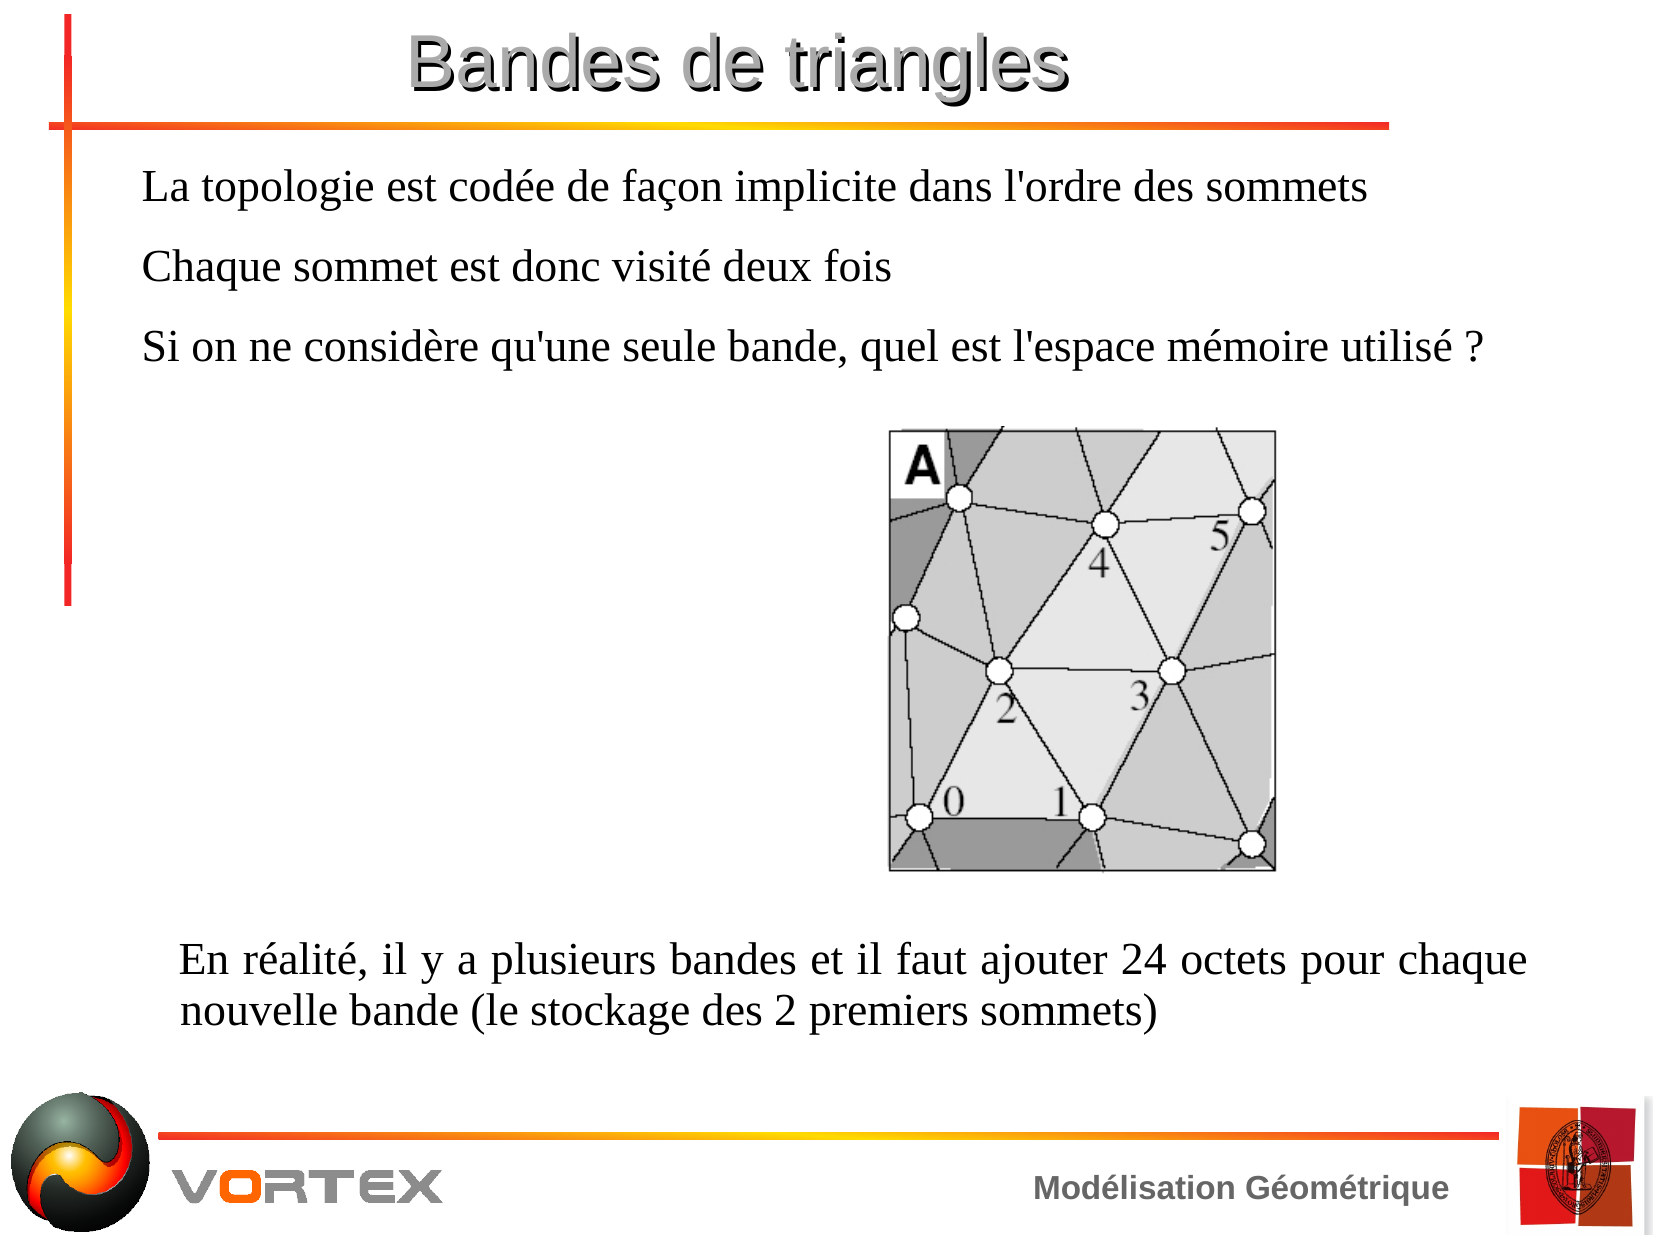

# Bandes de triangles
La topologie est codée de façon implicite dans l'ordre des sommets
Chaque sommet est donc visité deux fois
Si on ne considère qu'une seule bande, quel est l'espace mémoire utilisé ?
En réalité, il y a plusieurs bandes et il faut ajouter 24 octets pour chaque nouvelle bande (le stockage des 2 premiers sommets)